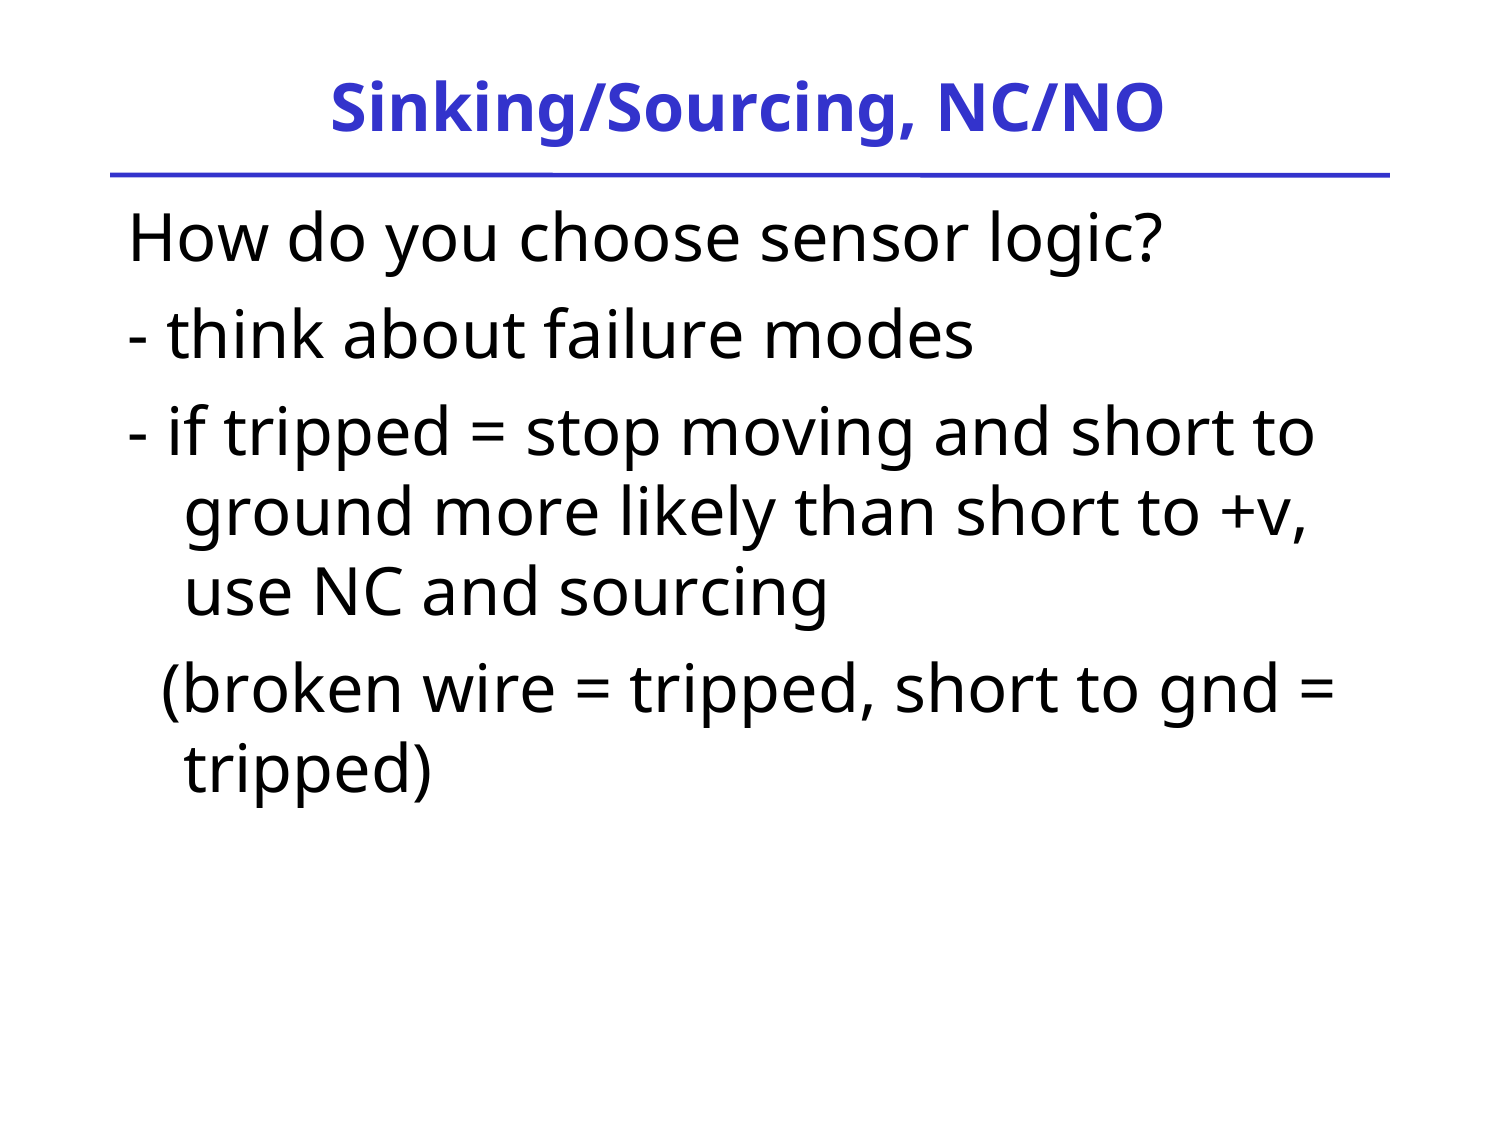

# Sinking/Sourcing, NC/NO
How do you choose sensor logic?
- think about failure modes
- if tripped = stop moving and short to ground more likely than short to +v, use NC and sourcing
 (broken wire = tripped, short to gnd = tripped)